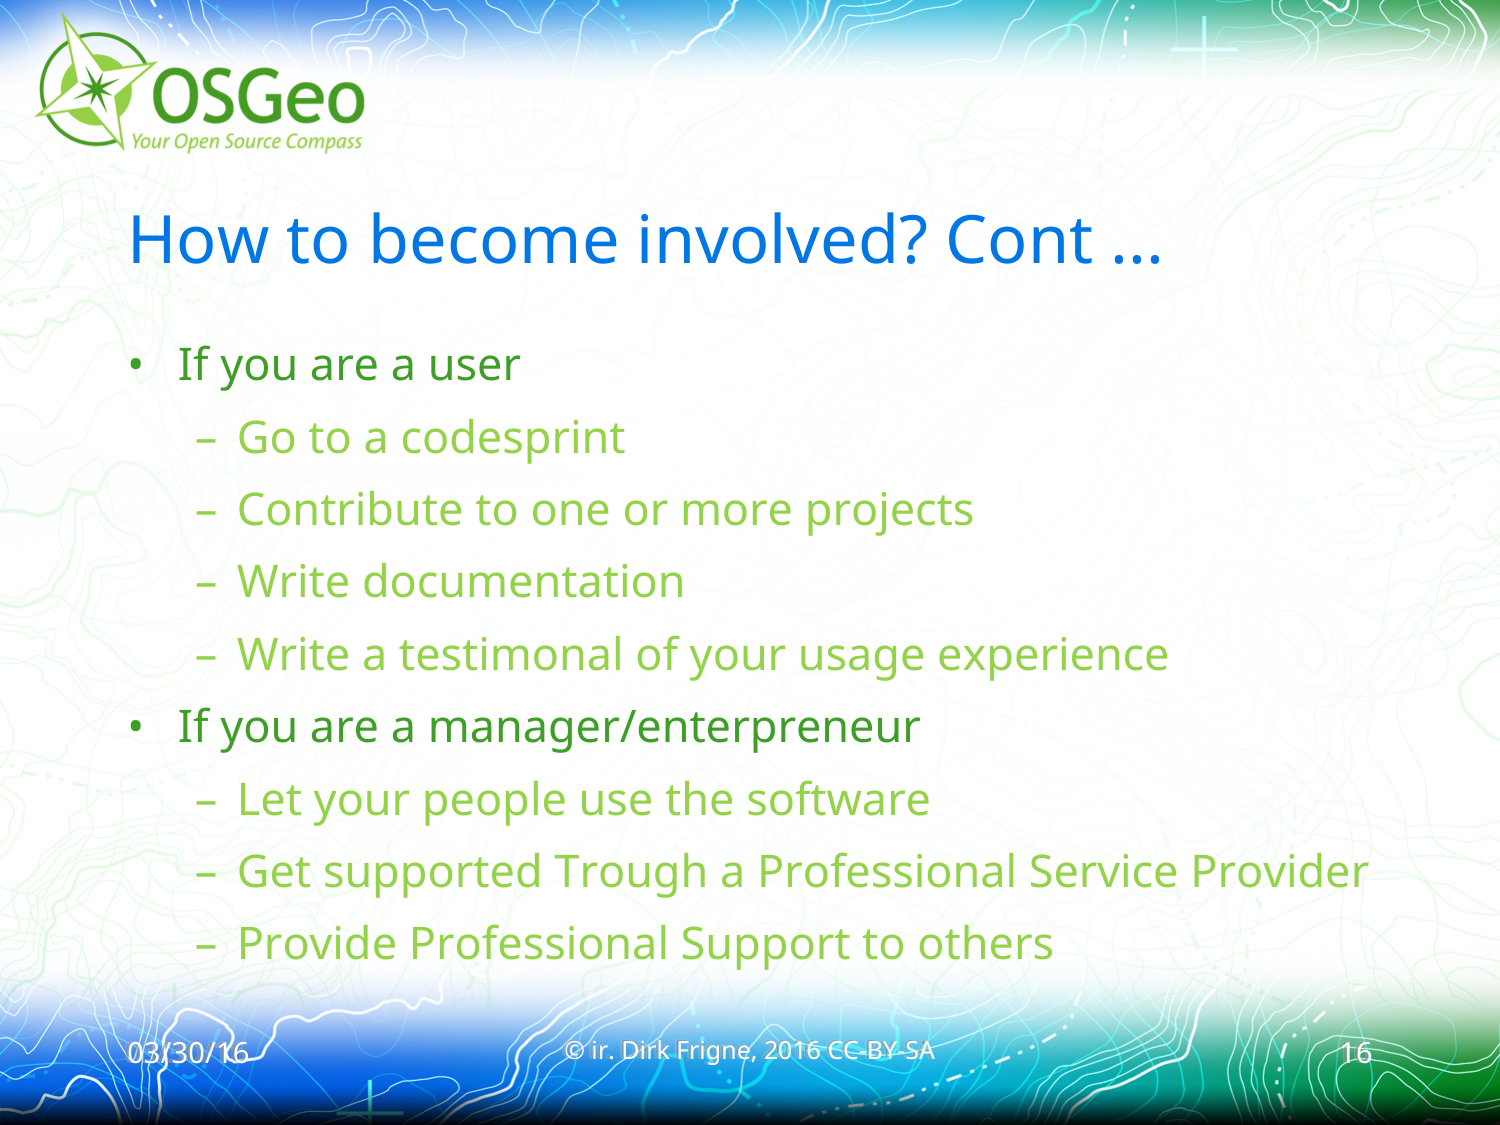

# How to become involved? Cont ...
If you are a user
Go to a codesprint
Contribute to one or more projects
Write documentation
Write a testimonal of your usage experience
If you are a manager/enterpreneur
Let your people use the software
Get supported Trough a Professional Service Provider
Provide Professional Support to others
03/30/16
© ir. Dirk Frigne, 2016 CC-BY-SA
16